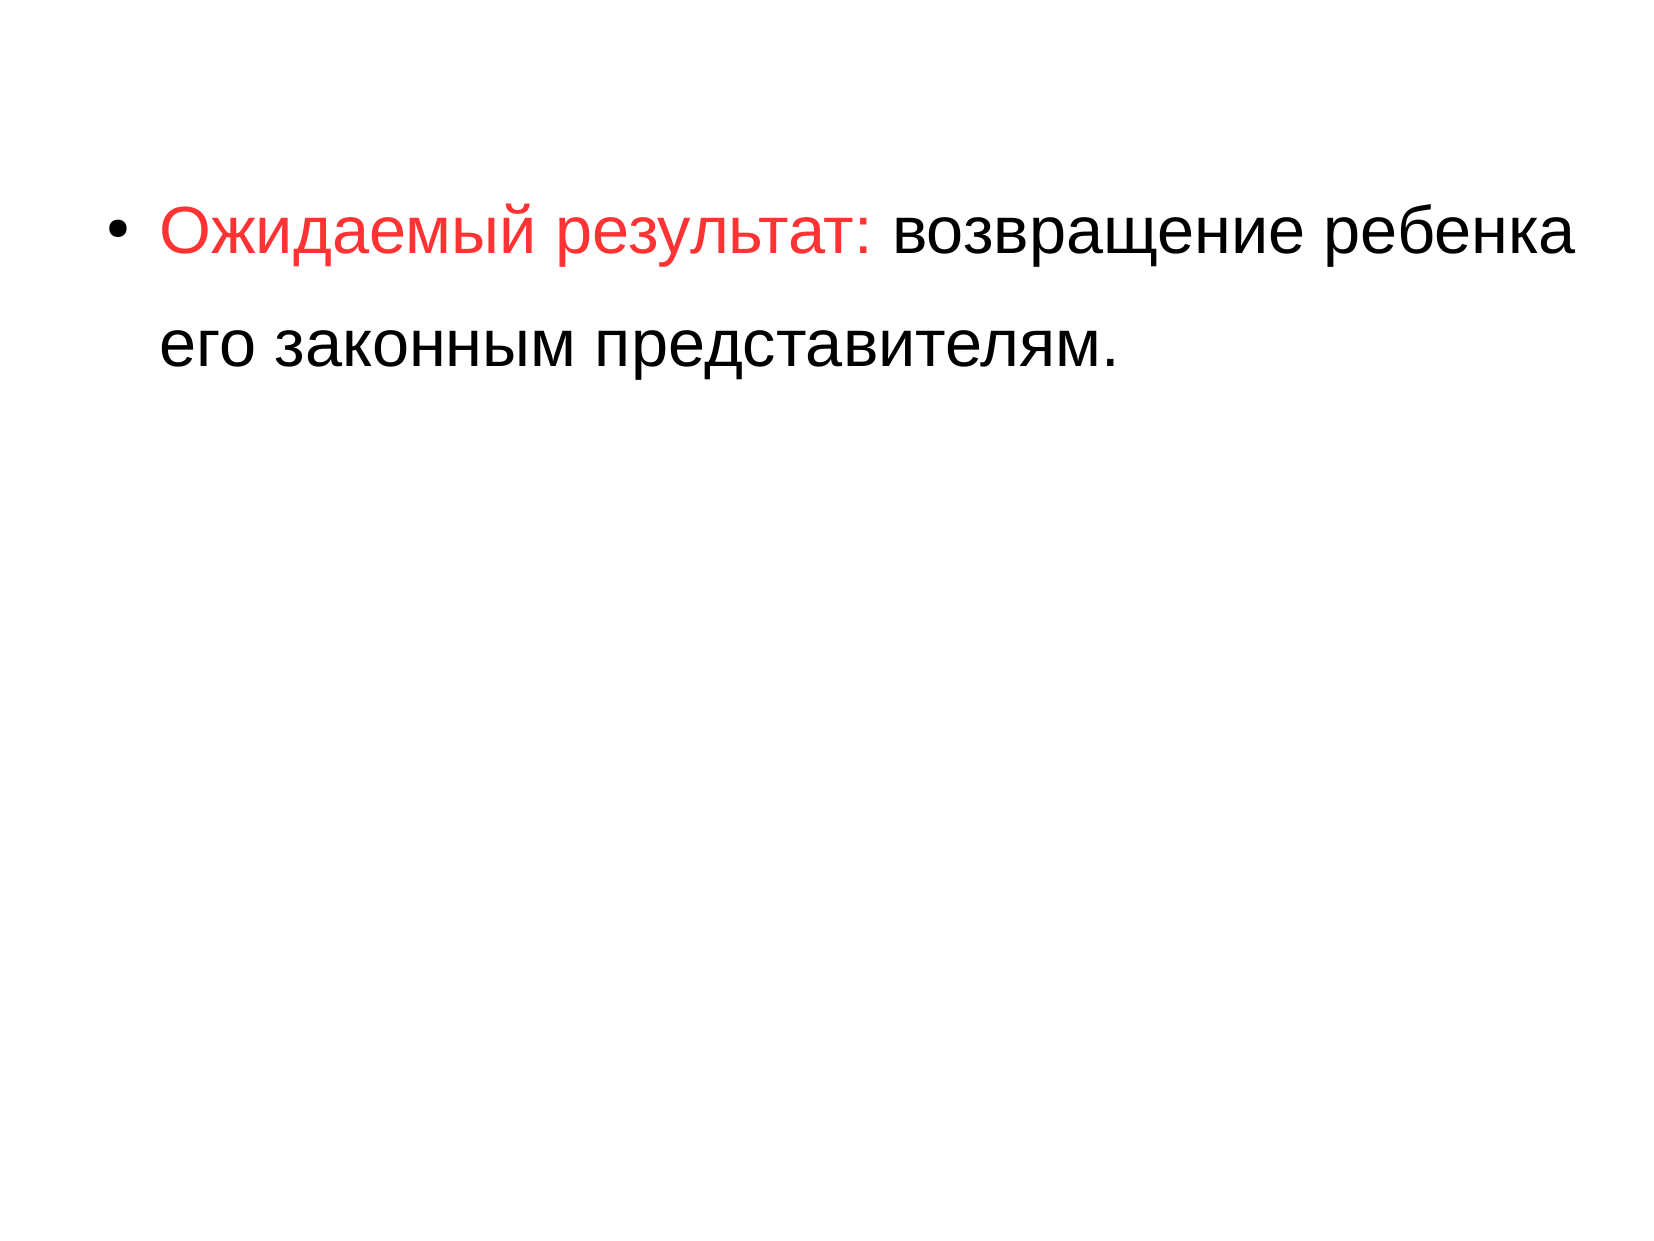

# Ожидаемый результат: возвращение ребенка его законным представителям.